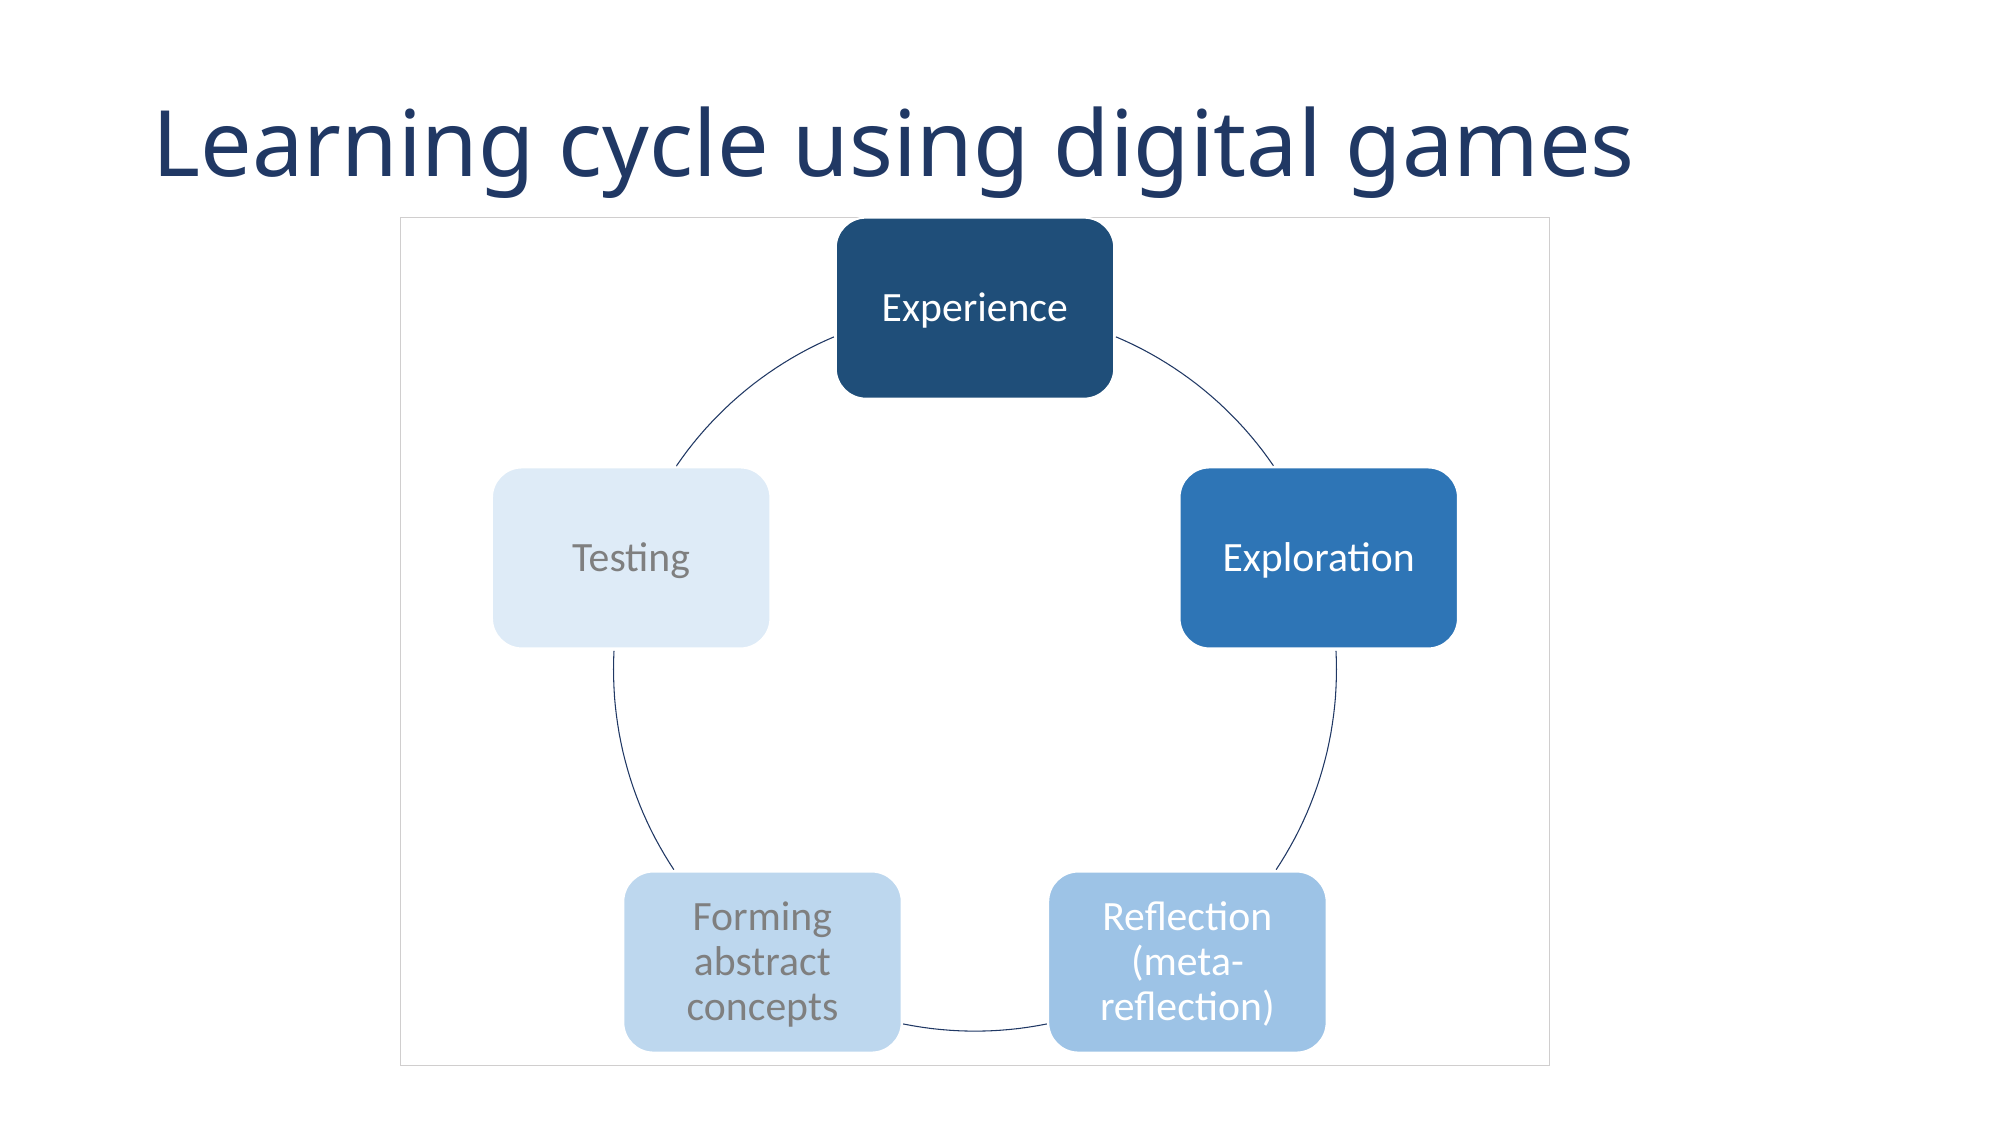

Learning cycle using digital games
Experience
Testing
Exploration
Forming abstract concepts
Reflection (meta-reflection)